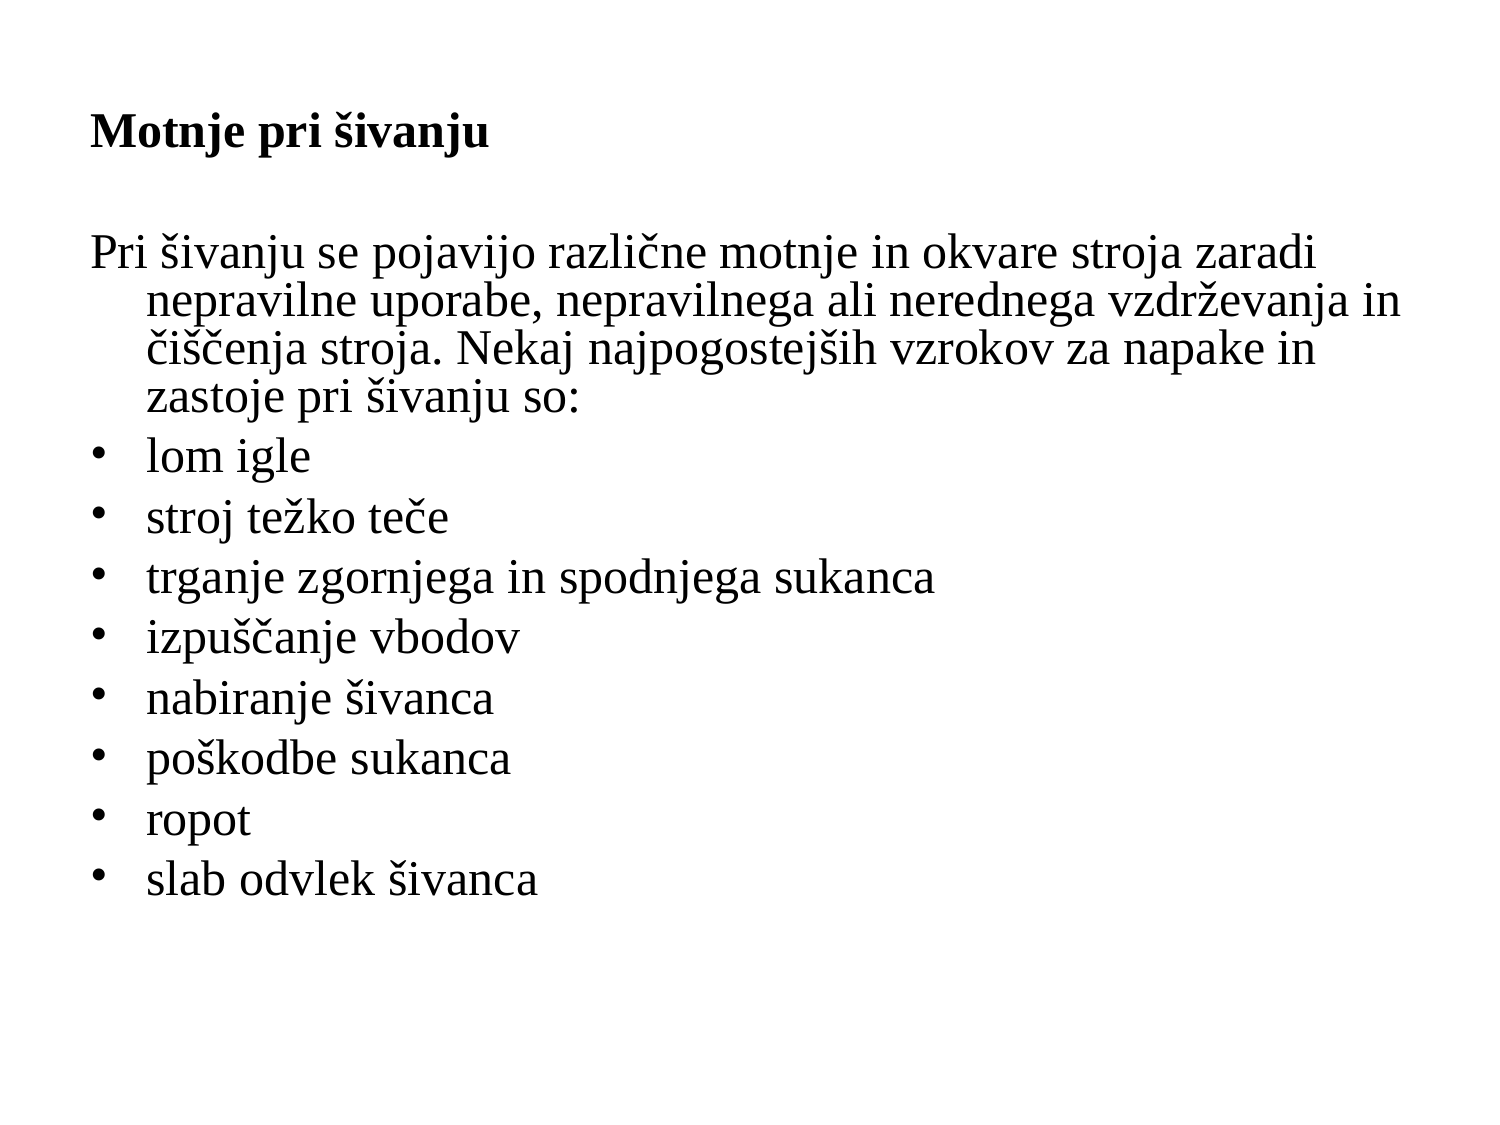

# Motnje pri šivanju
Pri šivanju se pojavijo različne motnje in okvare stroja zaradi nepravilne uporabe, nepravilnega ali nerednega vzdrževanja in čiščenja stroja. Nekaj najpogostejših vzrokov za napake in zastoje pri šivanju so:
lom igle
stroj težko teče
trganje zgornjega in spodnjega sukanca
izpuščanje vbodov
nabiranje šivanca
poškodbe sukanca
ropot
slab odvlek šivanca